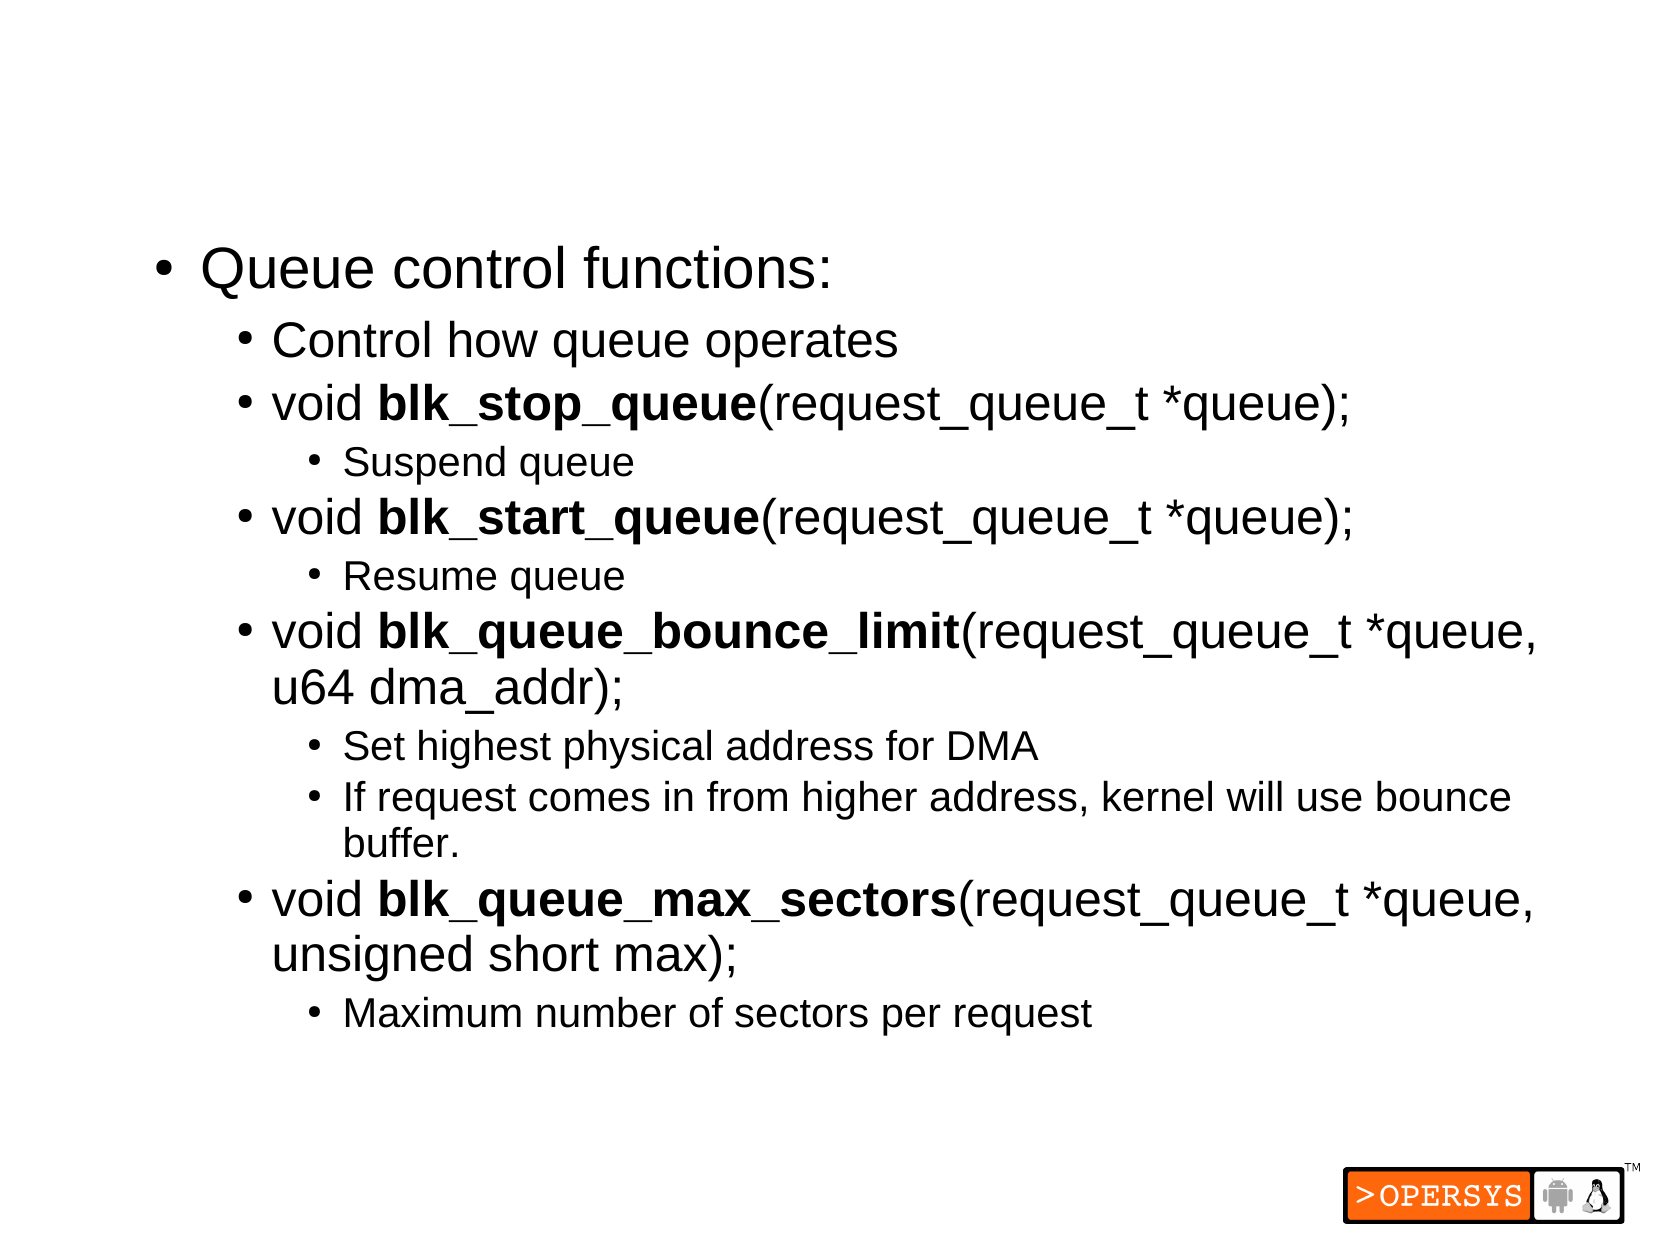

# Queue control functions:
Control how queue operates
void blk_stop_queue(request_queue_t *queue);
Suspend queue
void blk_start_queue(request_queue_t *queue);
Resume queue
void blk_queue_bounce_limit(request_queue_t *queue, u64 dma_addr);
Set highest physical address for DMA
If request comes in from higher address, kernel will use bounce buffer.
void blk_queue_max_sectors(request_queue_t *queue, unsigned short max);
Maximum number of sectors per request